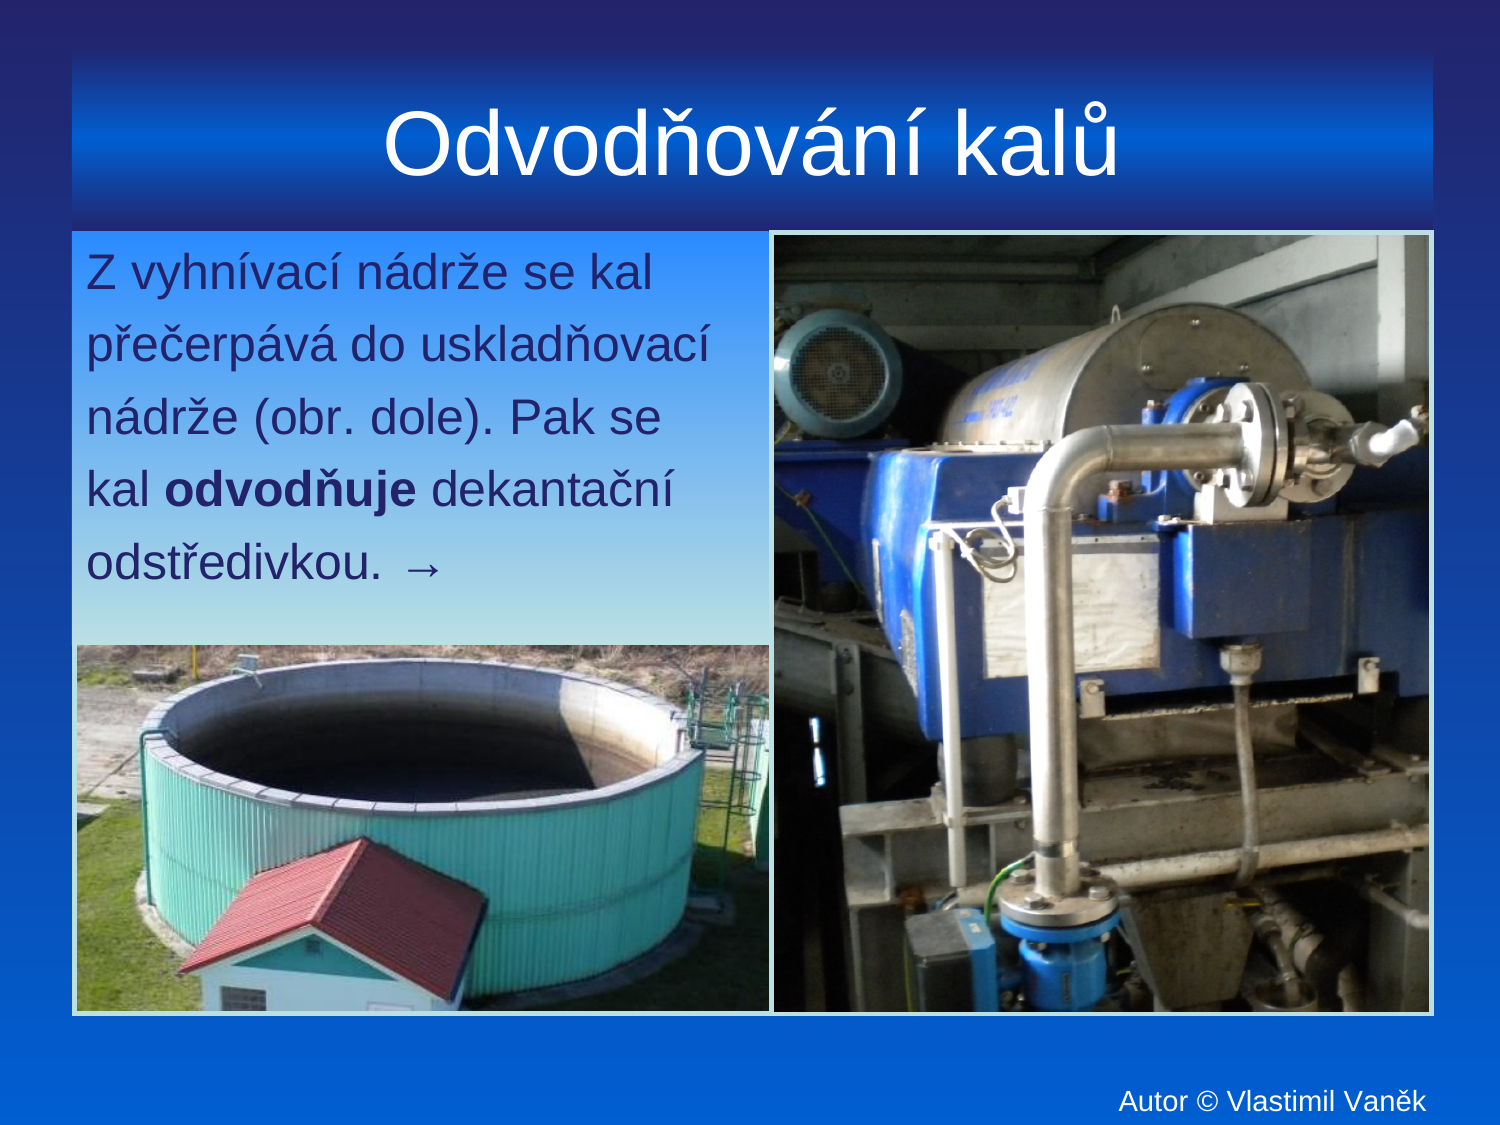

# Odvodňování kalů
Z vyhnívací nádrže se kal
přečerpává do uskladňovací
nádrže (obr. dole). Pak se
kal odvodňuje dekantační
odstředivkou. →
Autor © Vlastimil Vaněk